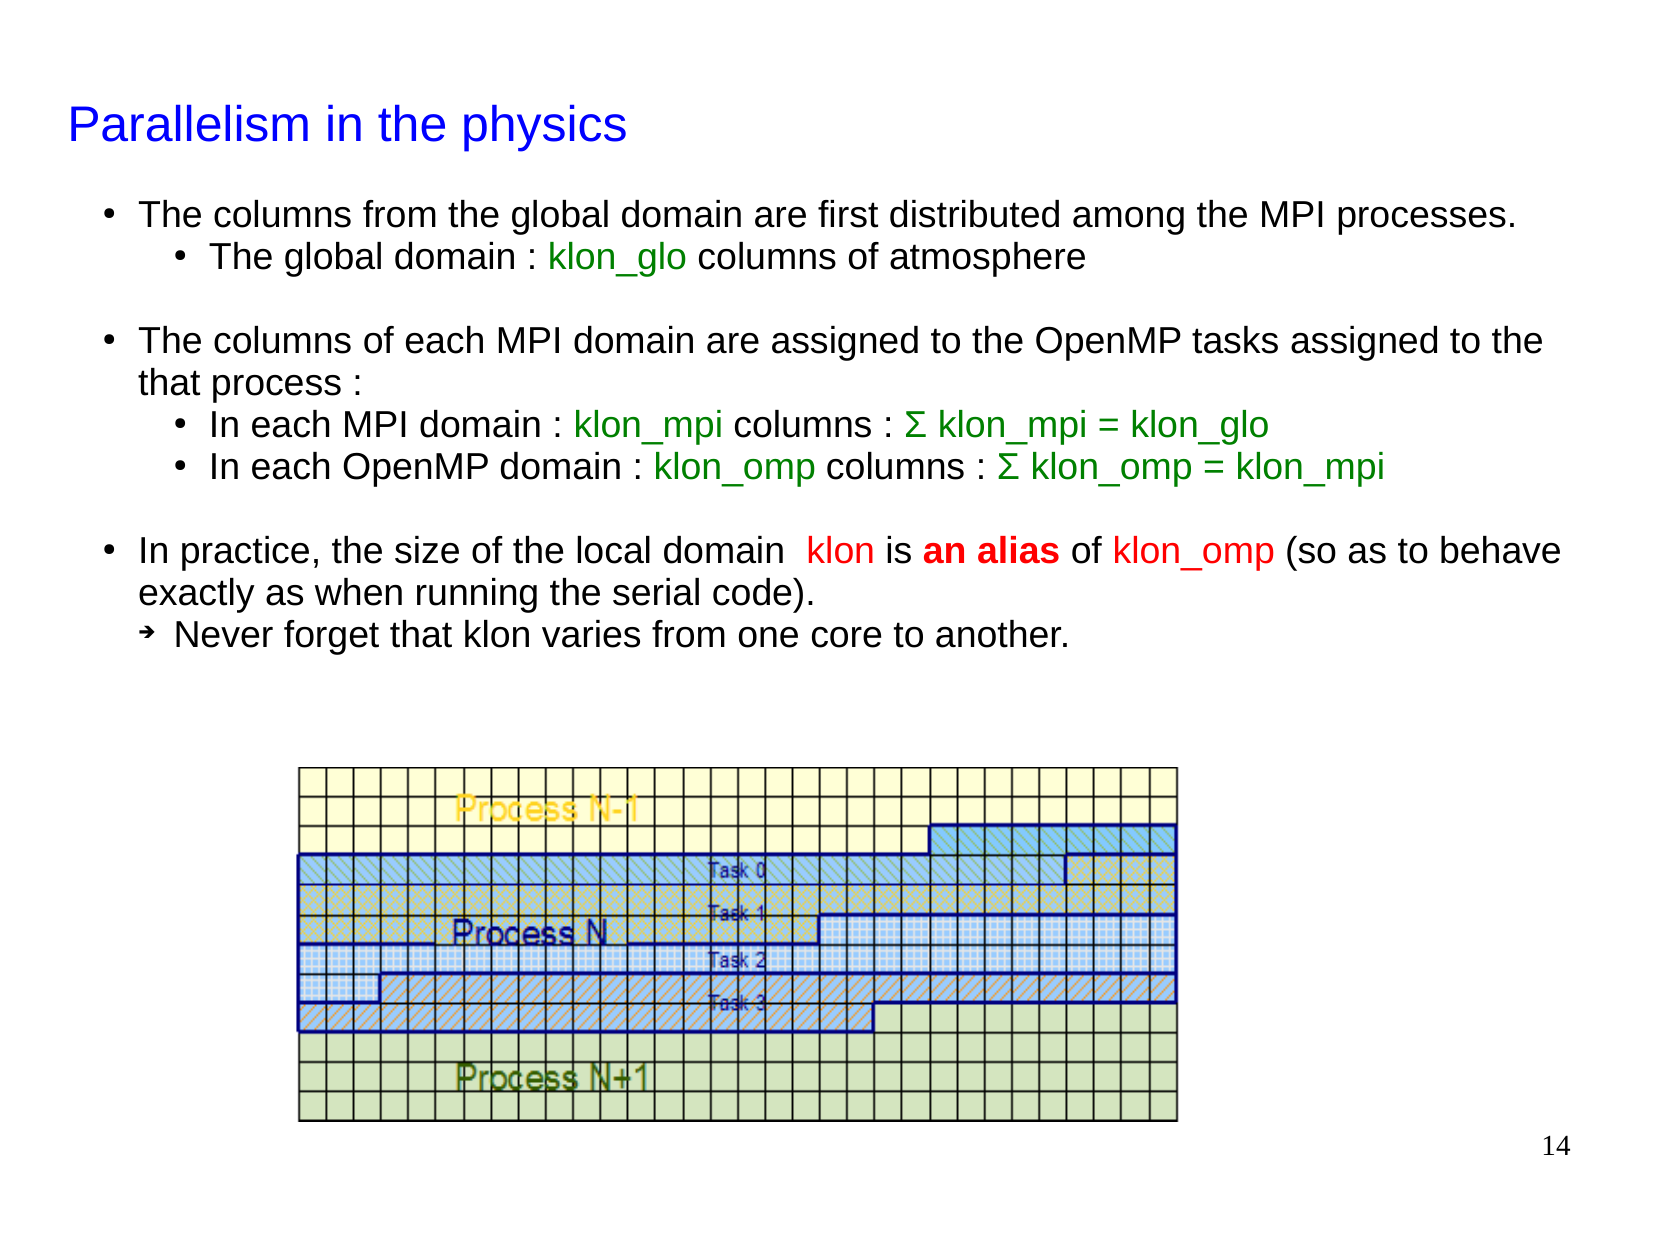

Parallelism in the physics
The columns from the global domain are first distributed among the MPI processes.
The global domain : klon_glo columns of atmosphere
The columns of each MPI domain are assigned to the OpenMP tasks assigned to the that process :
In each MPI domain : klon_mpi columns : Σ klon_mpi = klon_glo
In each OpenMP domain : klon_omp columns : Σ klon_omp = klon_mpi
In practice, the size of the local domain klon is an alias of klon_omp (so as to behave exactly as when running the serial code).
Never forget that klon varies from one core to another.
14